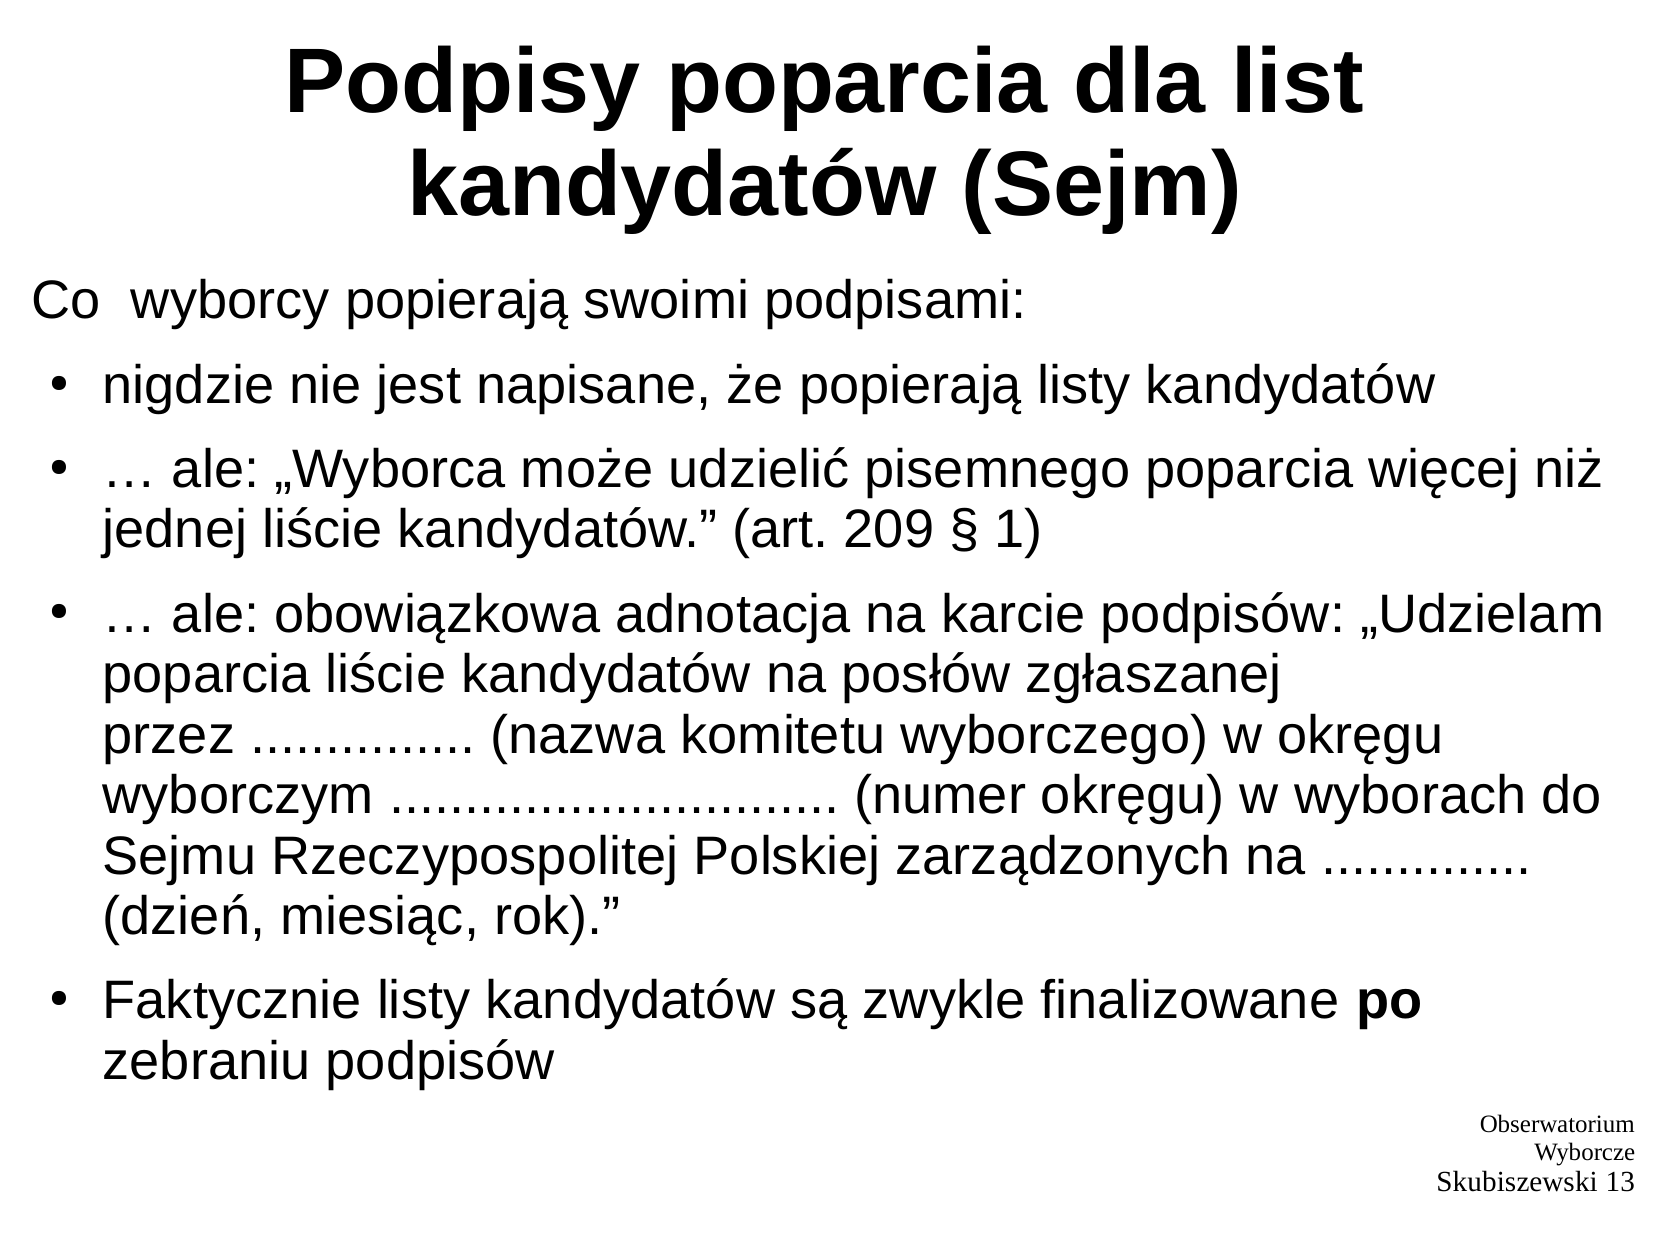

# Podpisy poparcia dla list kandydatów (Sejm)
Co wyborcy popierają swoimi podpisami:
nigdzie nie jest napisane, że popierają listy kandydatów
… ale: „Wyborca może udzielić pisemnego poparcia więcej niż jednej liście kandydatów.” (art. 209 § 1)
… ale: obowiązkowa adnotacja na karcie podpisów: „Udzielam poparcia liście kandydatów na posłów zgłaszanej przez ............... (nazwa komitetu wyborczego) w okręgu wyborczym .............................. (numer okręgu) w wyborach do Sejmu Rzeczypospolitej Polskiej zarządzonych na .............. (dzień, miesiąc, rok).”
Faktycznie listy kandydatów są zwykle finalizowane po zebraniu podpisów
13